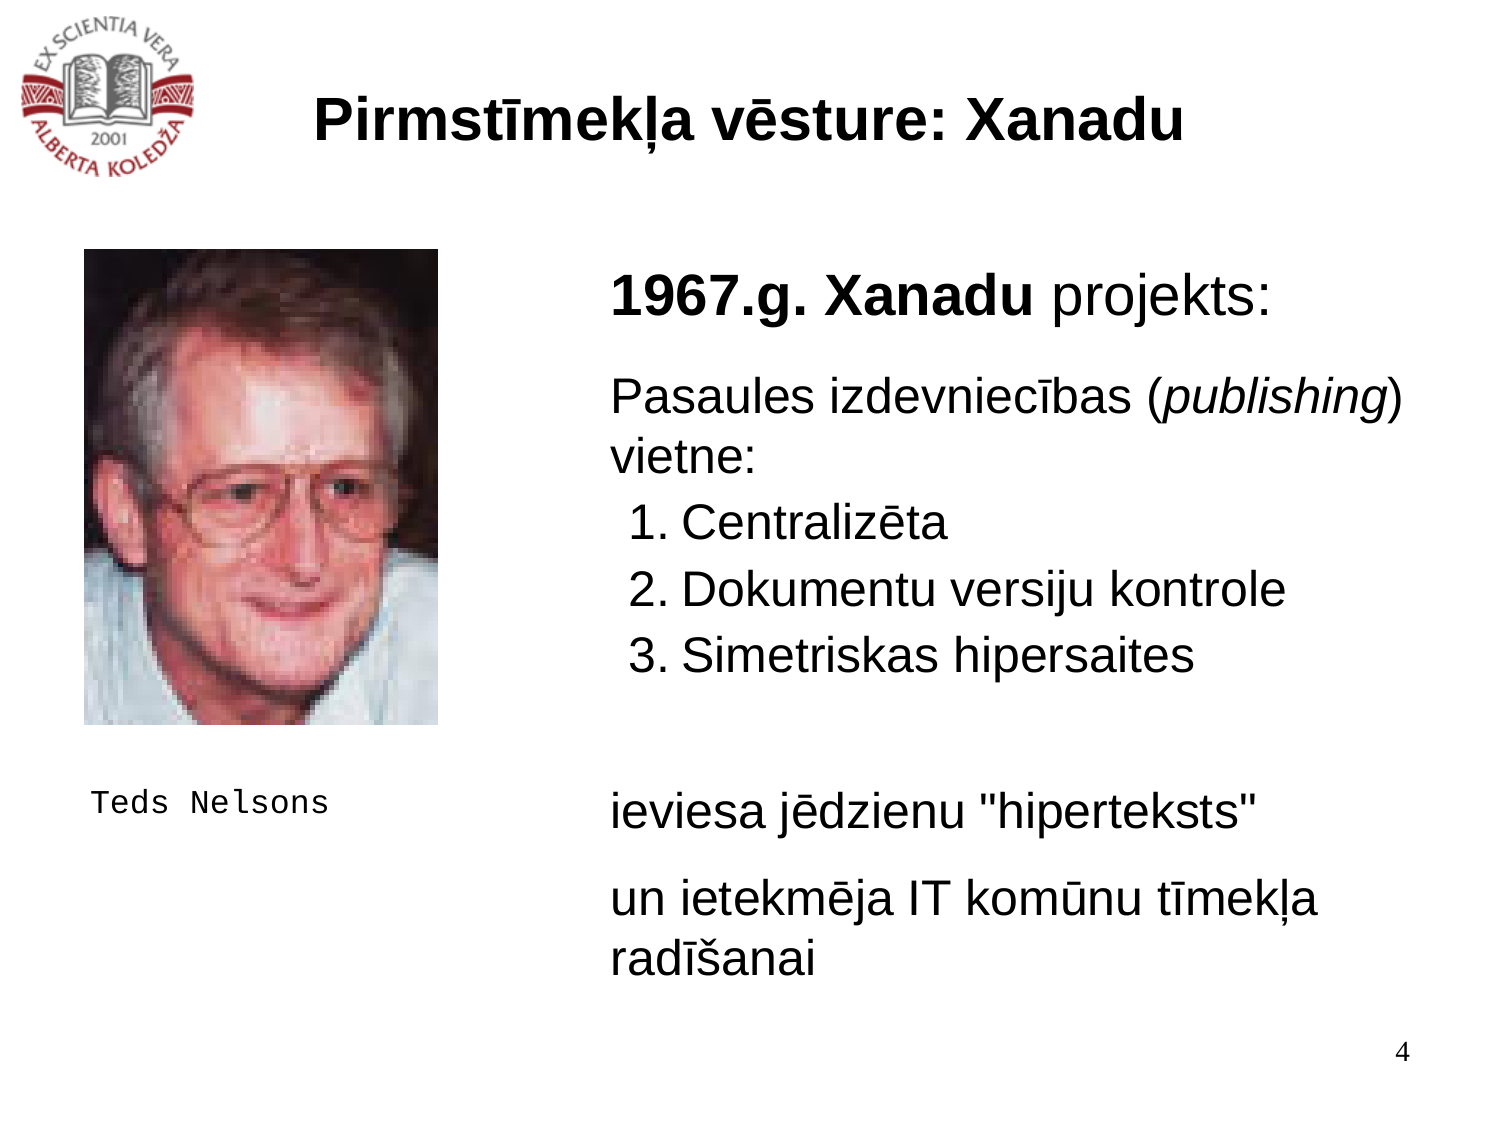

# Pirmstīmekļa vēsture: Xanadu
1967.g. Xanadu projekts:
Pasaules izdevniecības (publishing) vietne:
Centralizēta
Dokumentu versiju kontrole
Simetriskas hipersaites
ieviesa jēdzienu "hiperteksts"
un ietekmēja IT komūnu tīmekļa radīšanai
Teds Nelsons
3